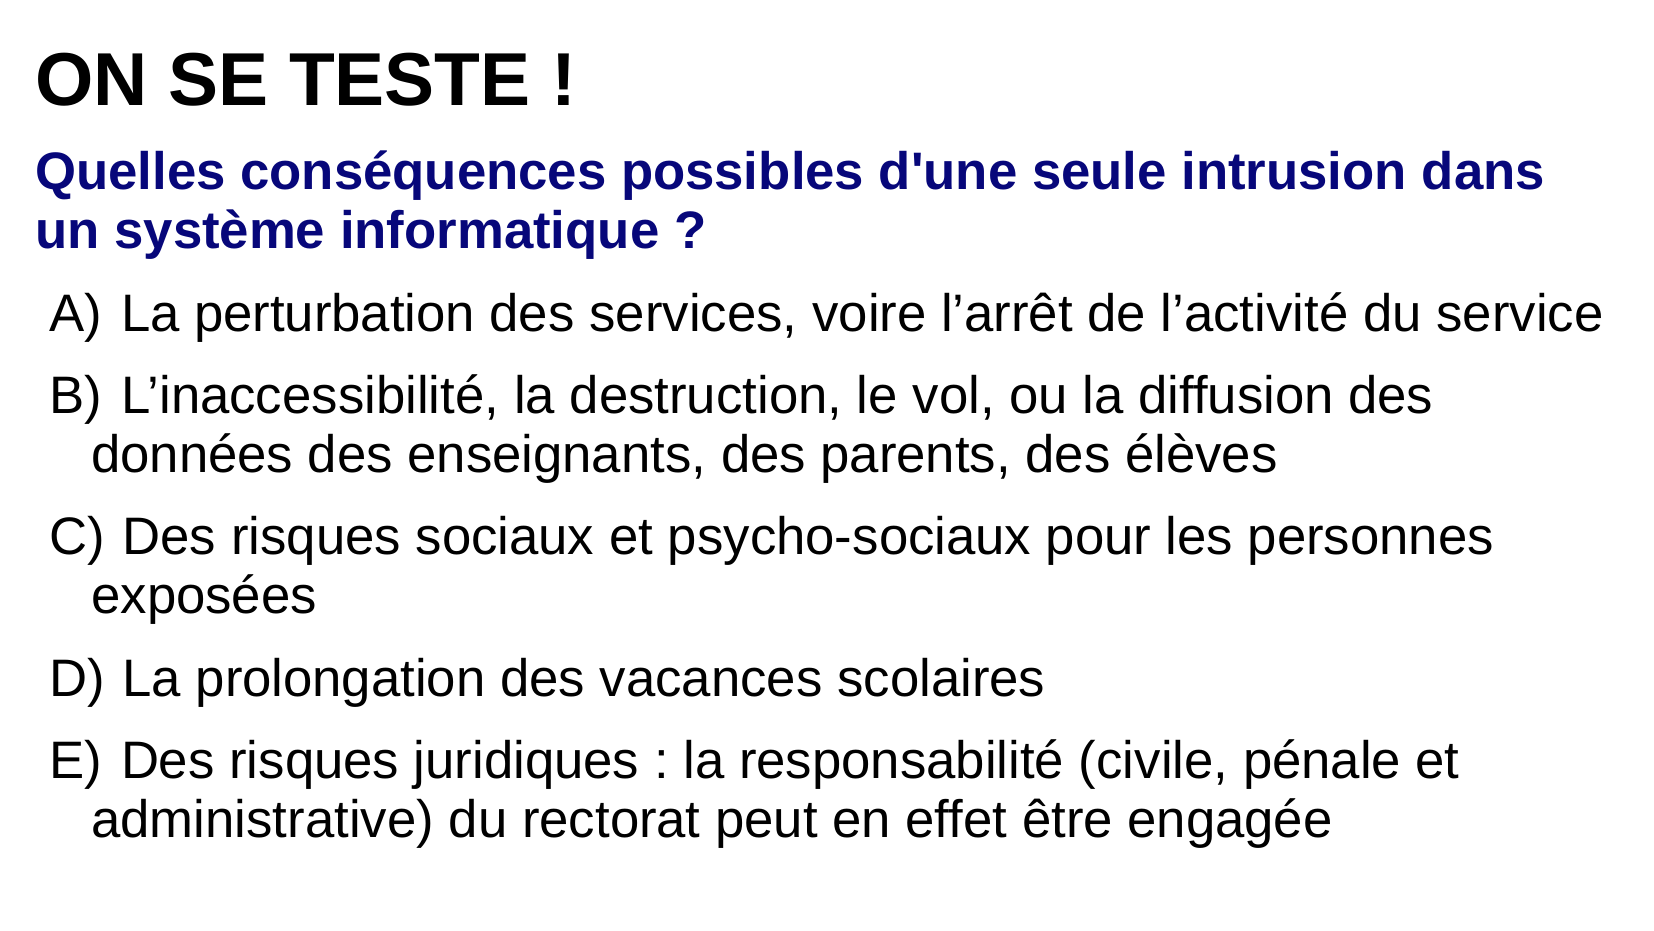

# On se teste !
Quelles conséquences possibles d'une seule intrusion dans un système informatique ?
 La perturbation des services, voire l’arrêt de l’activité du service
 L’inaccessibilité, la destruction, le vol, ou la diffusion des données des enseignants, des parents, des élèves
 Des risques sociaux et psycho-sociaux pour les personnes exposées
 La prolongation des vacances scolaires
 Des risques juridiques : la responsabilité (civile, pénale et administrative) du rectorat peut en effet être engagée